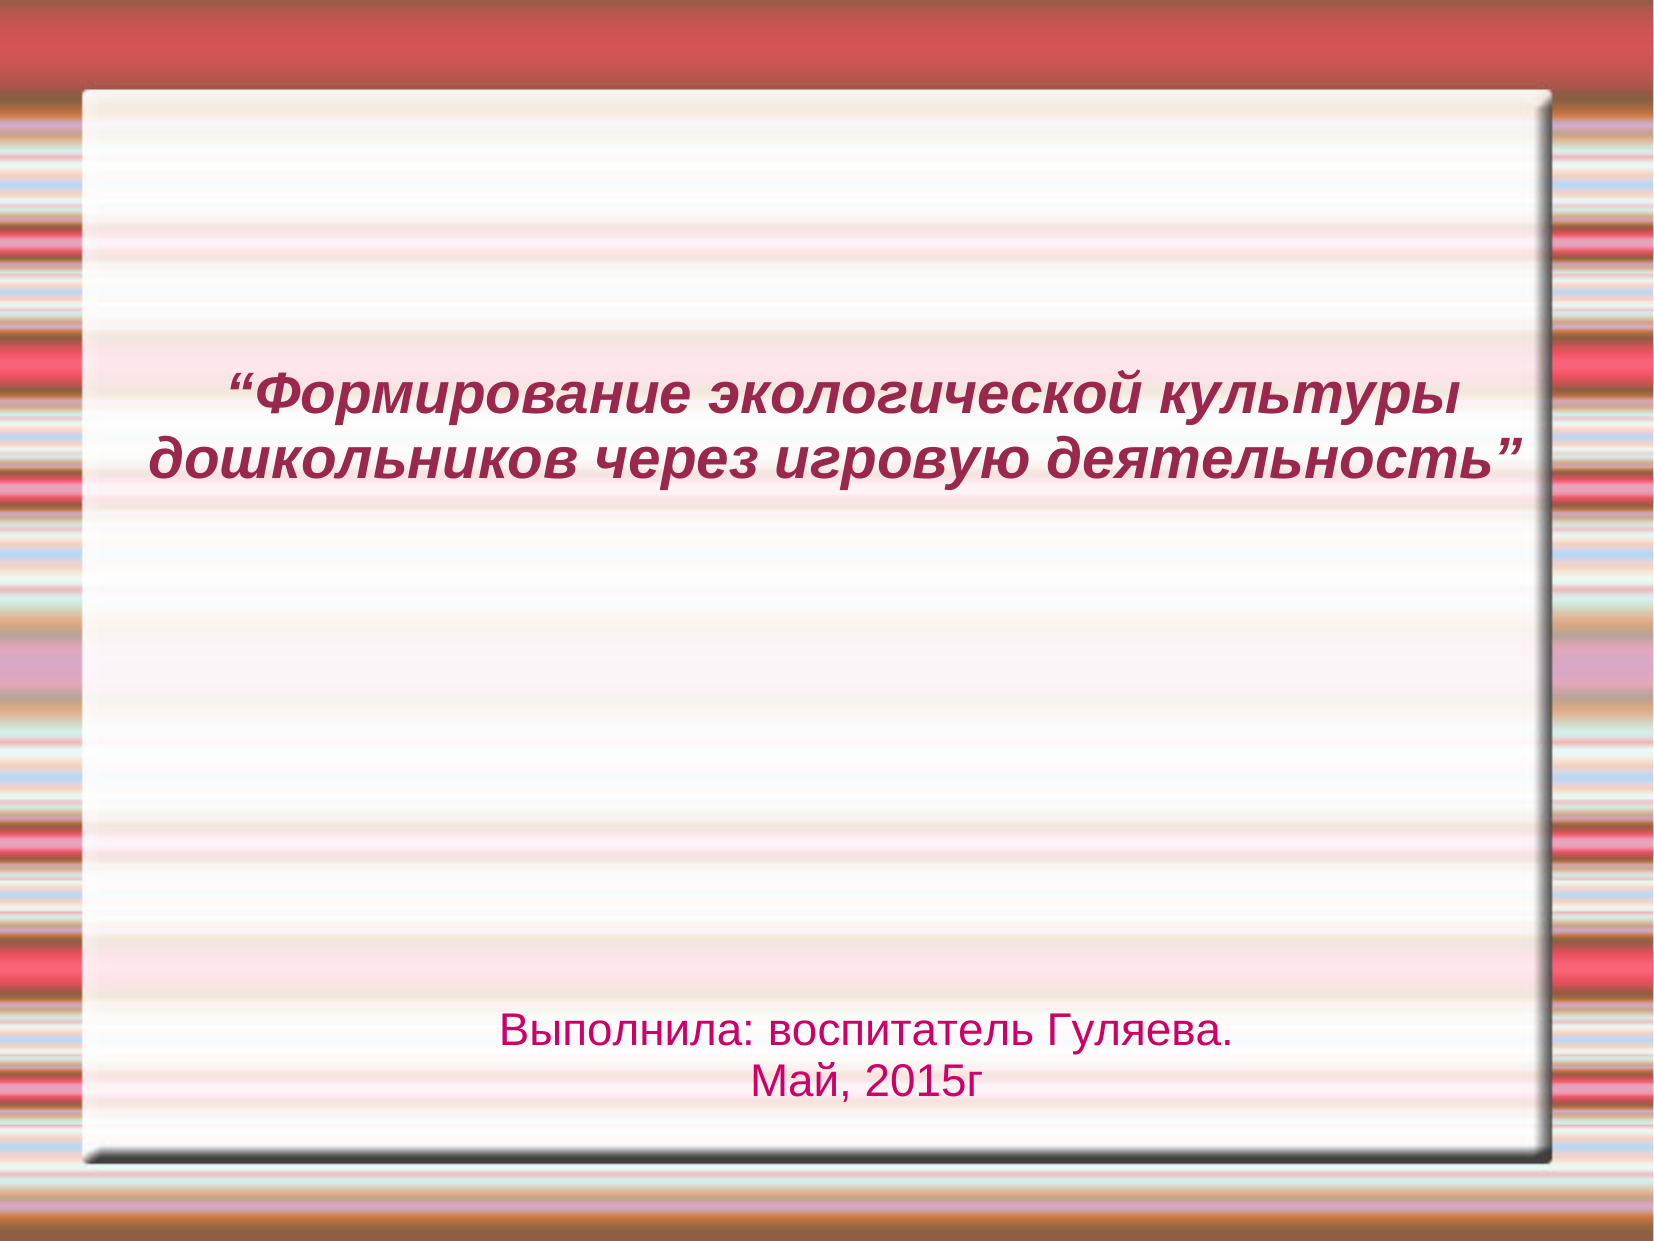

# “Формирование экологической культуры дошкольников через игровую деятельность”
Выполнила: воспитатель Гуляева.
Май, 2015г